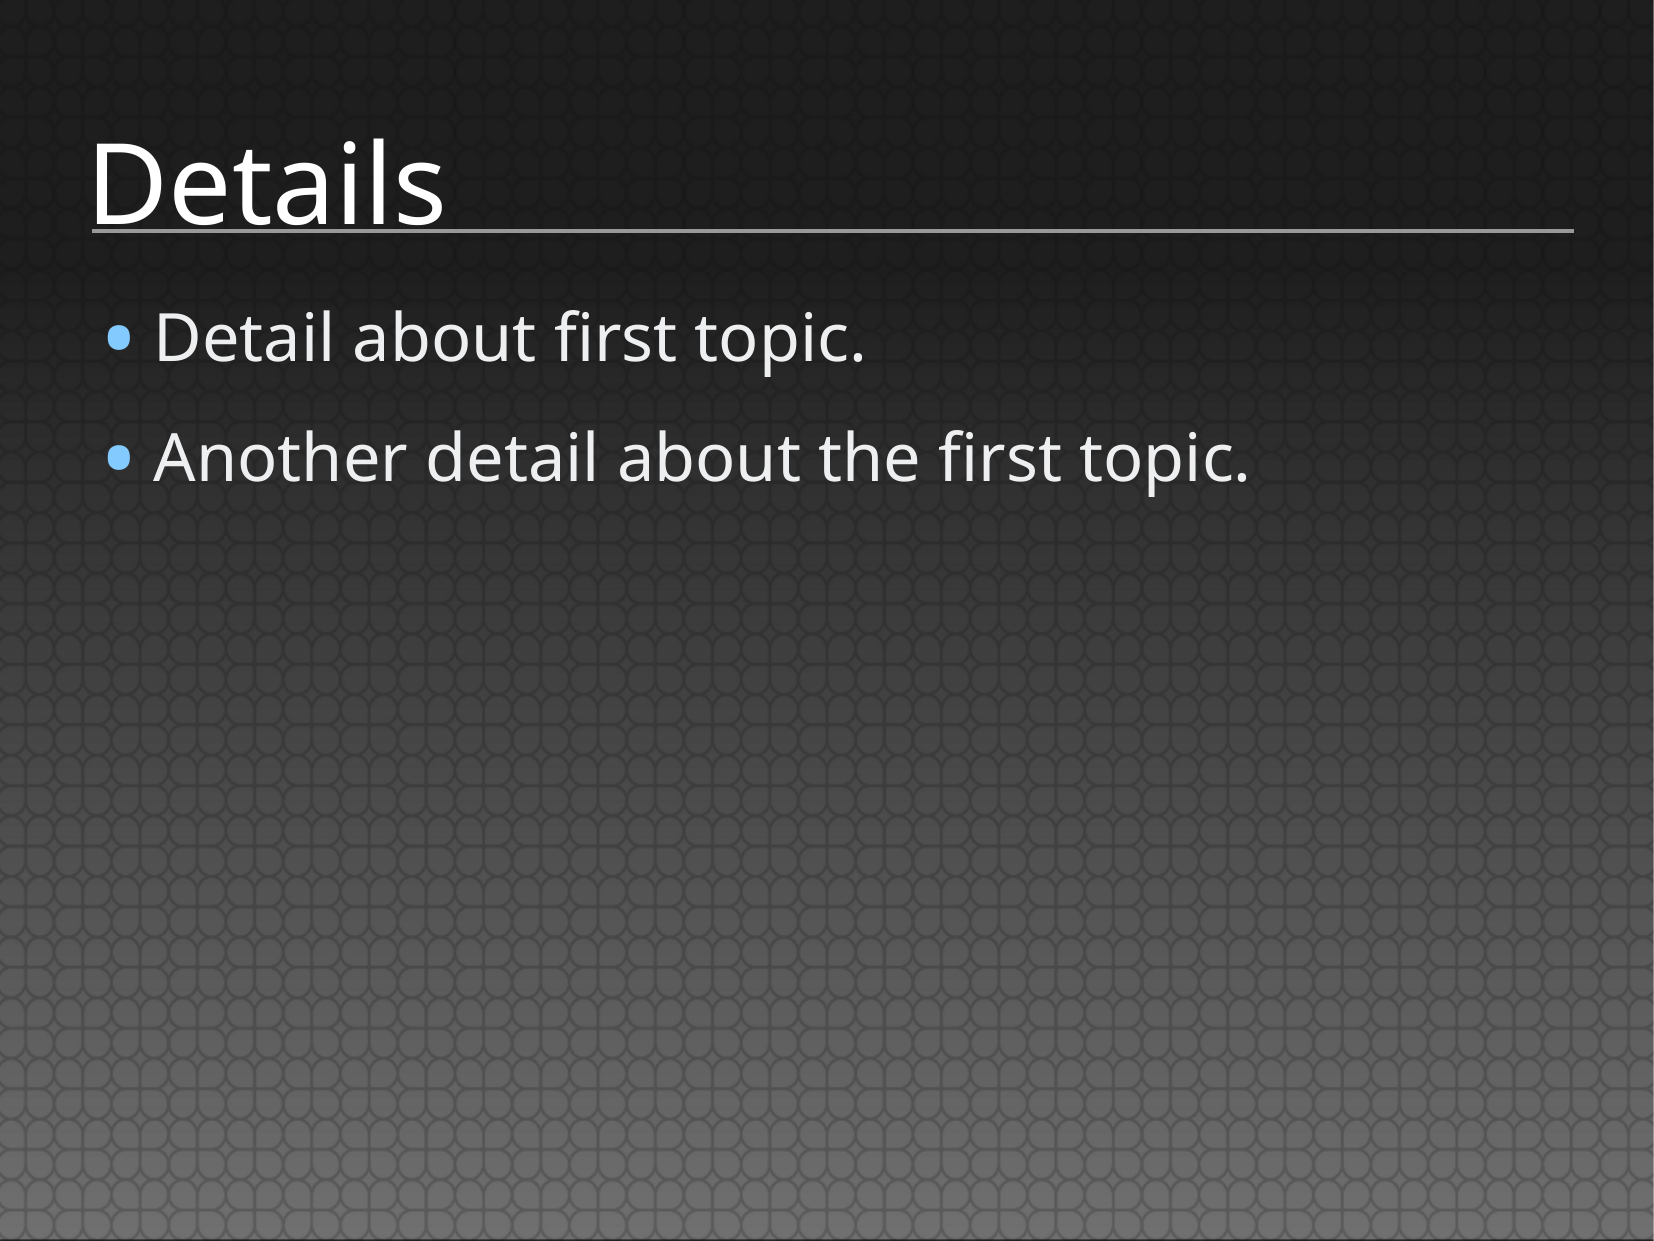

# Details
Detail about first topic.
Another detail about the first topic.